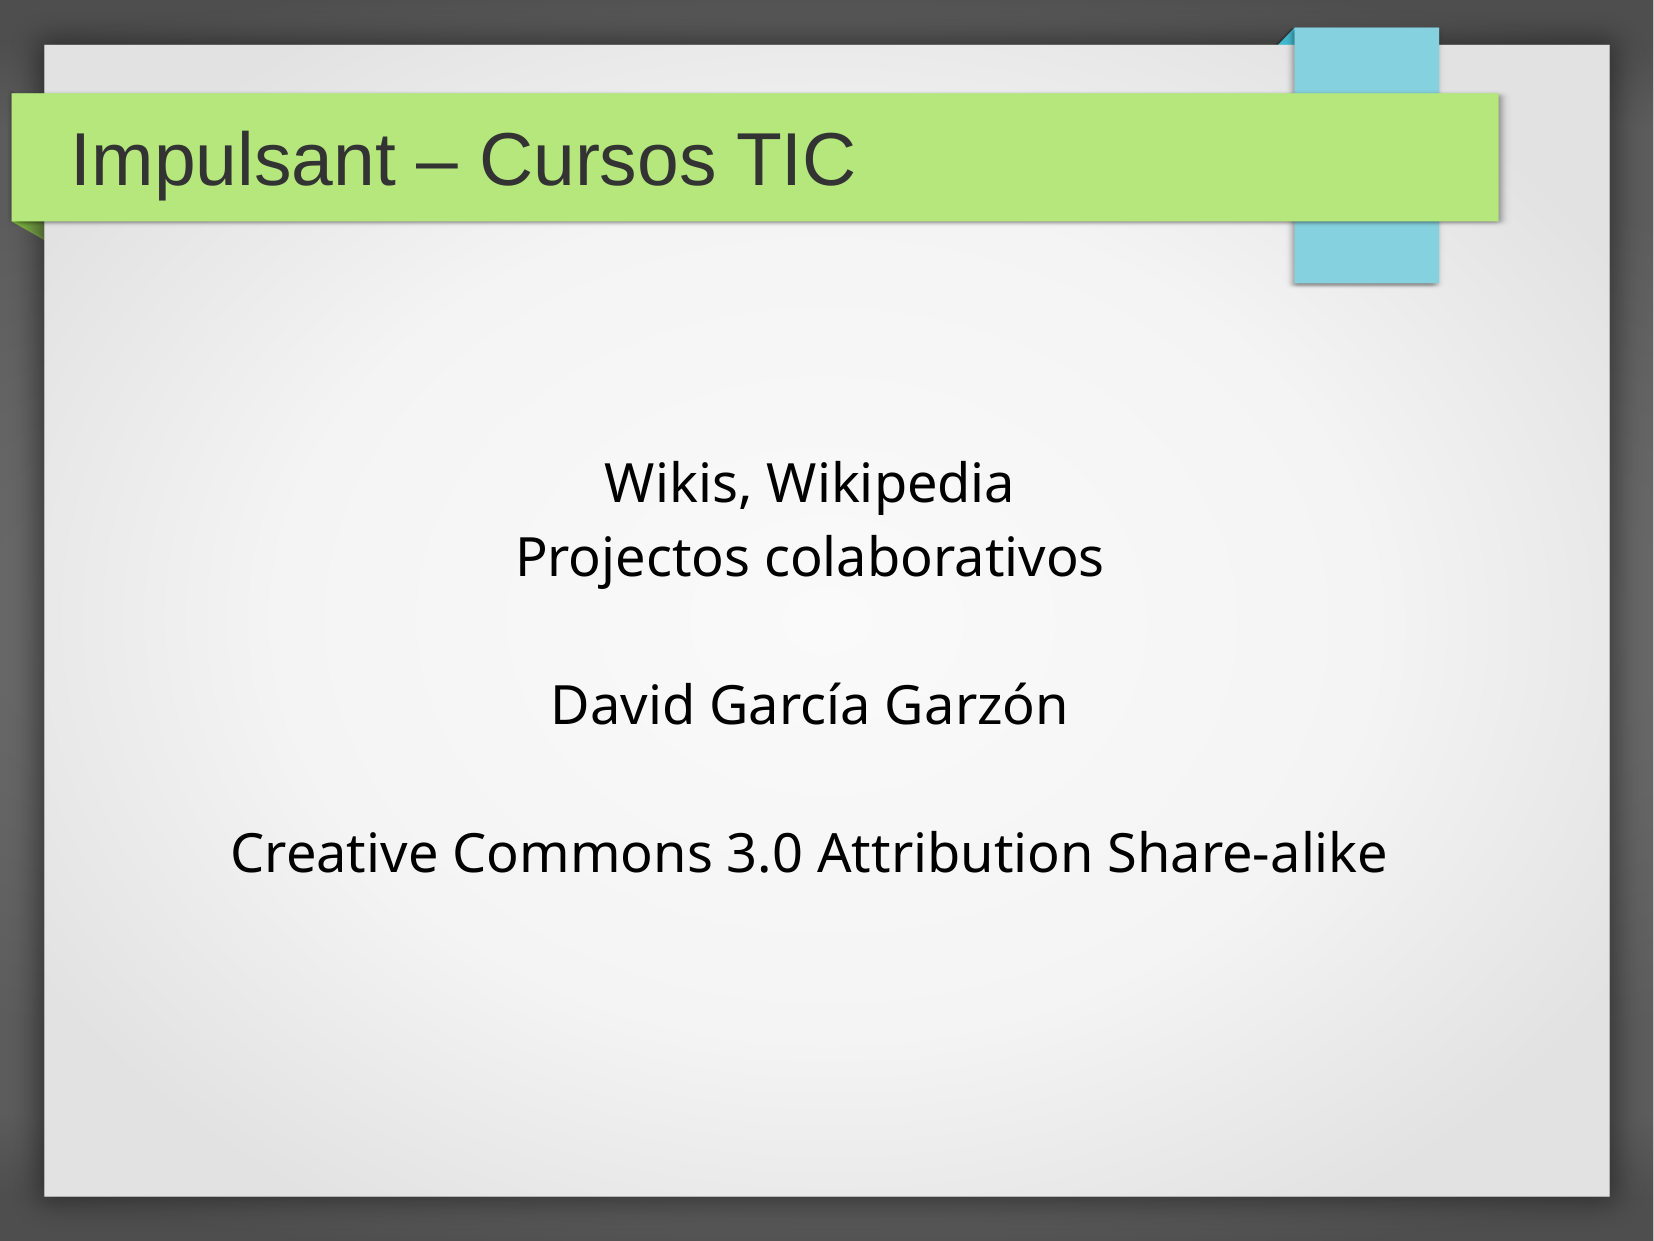

# Impulsant – Cursos TIC
Wikis, Wikipedia
Projectos colaborativos
David García Garzón
Creative Commons 3.0 Attribution Share-alike